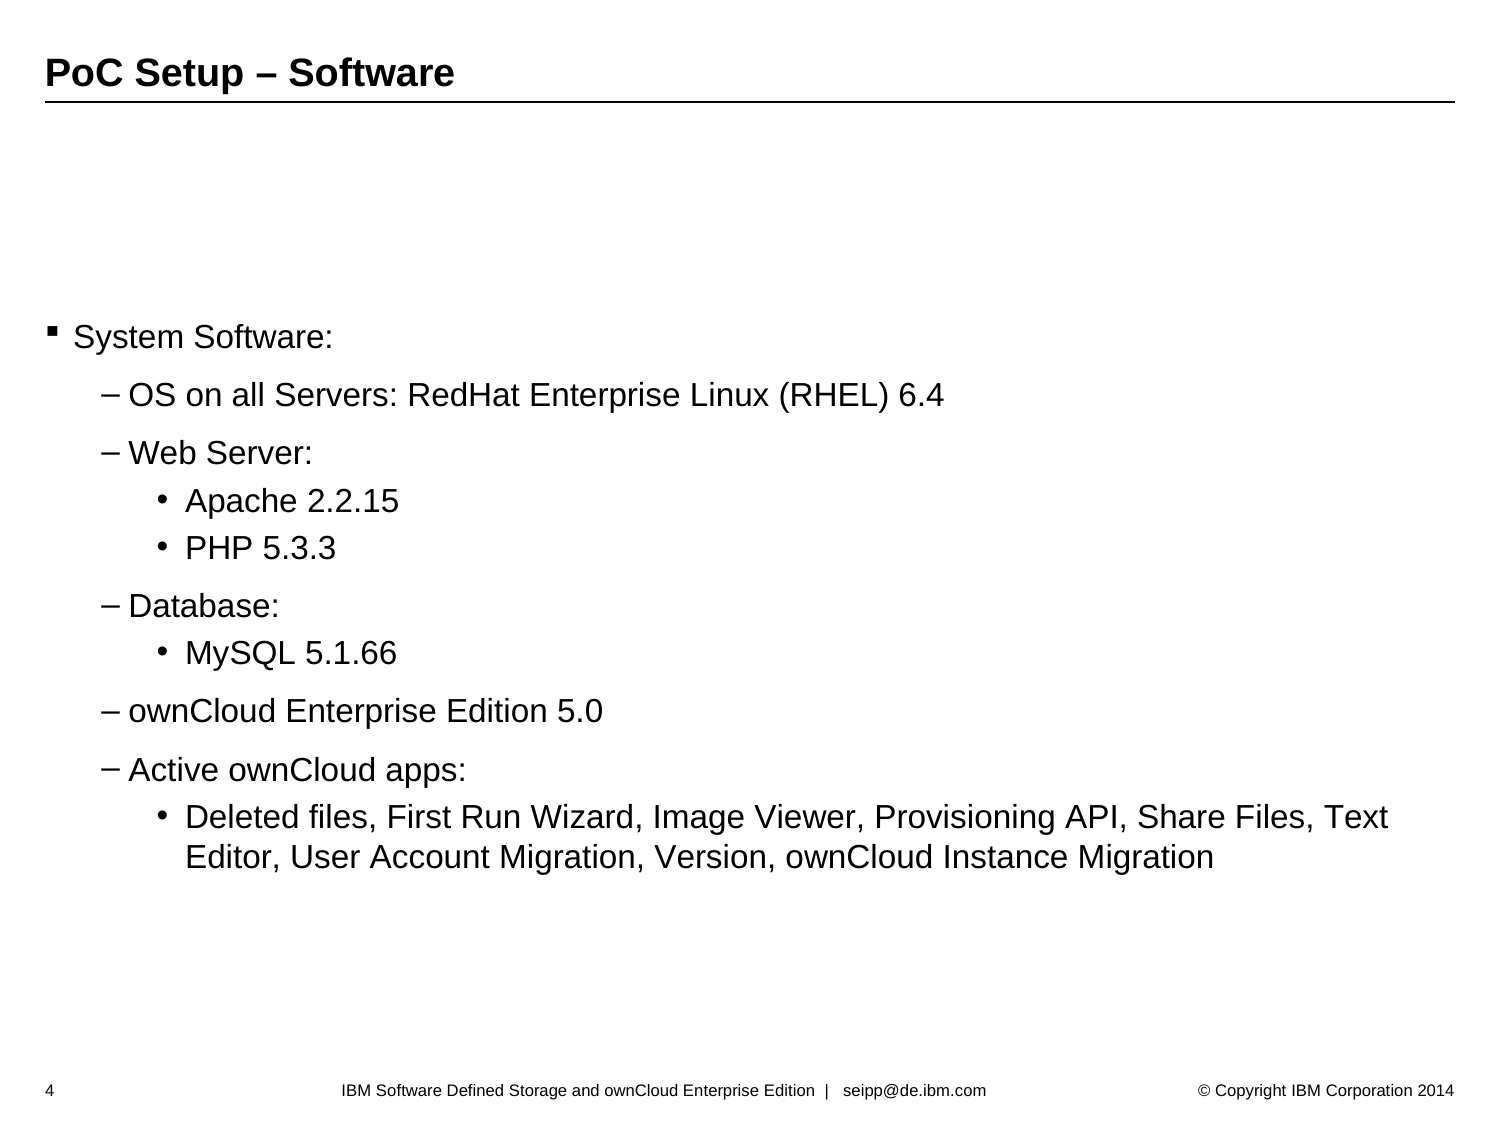

# PoC Setup – Software
System Software:
OS on all Servers: RedHat Enterprise Linux (RHEL) 6.4
Web Server:
Apache 2.2.15
PHP 5.3.3
Database:
MySQL 5.1.66
ownCloud Enterprise Edition 5.0
Active ownCloud apps:
Deleted files, First Run Wizard, Image Viewer, Provisioning API, Share Files, Text Editor, User Account Migration, Version, ownCloud Instance Migration
4
IBM Software Defined Storage and ownCloud Enterprise Edition | seipp@de.ibm.com